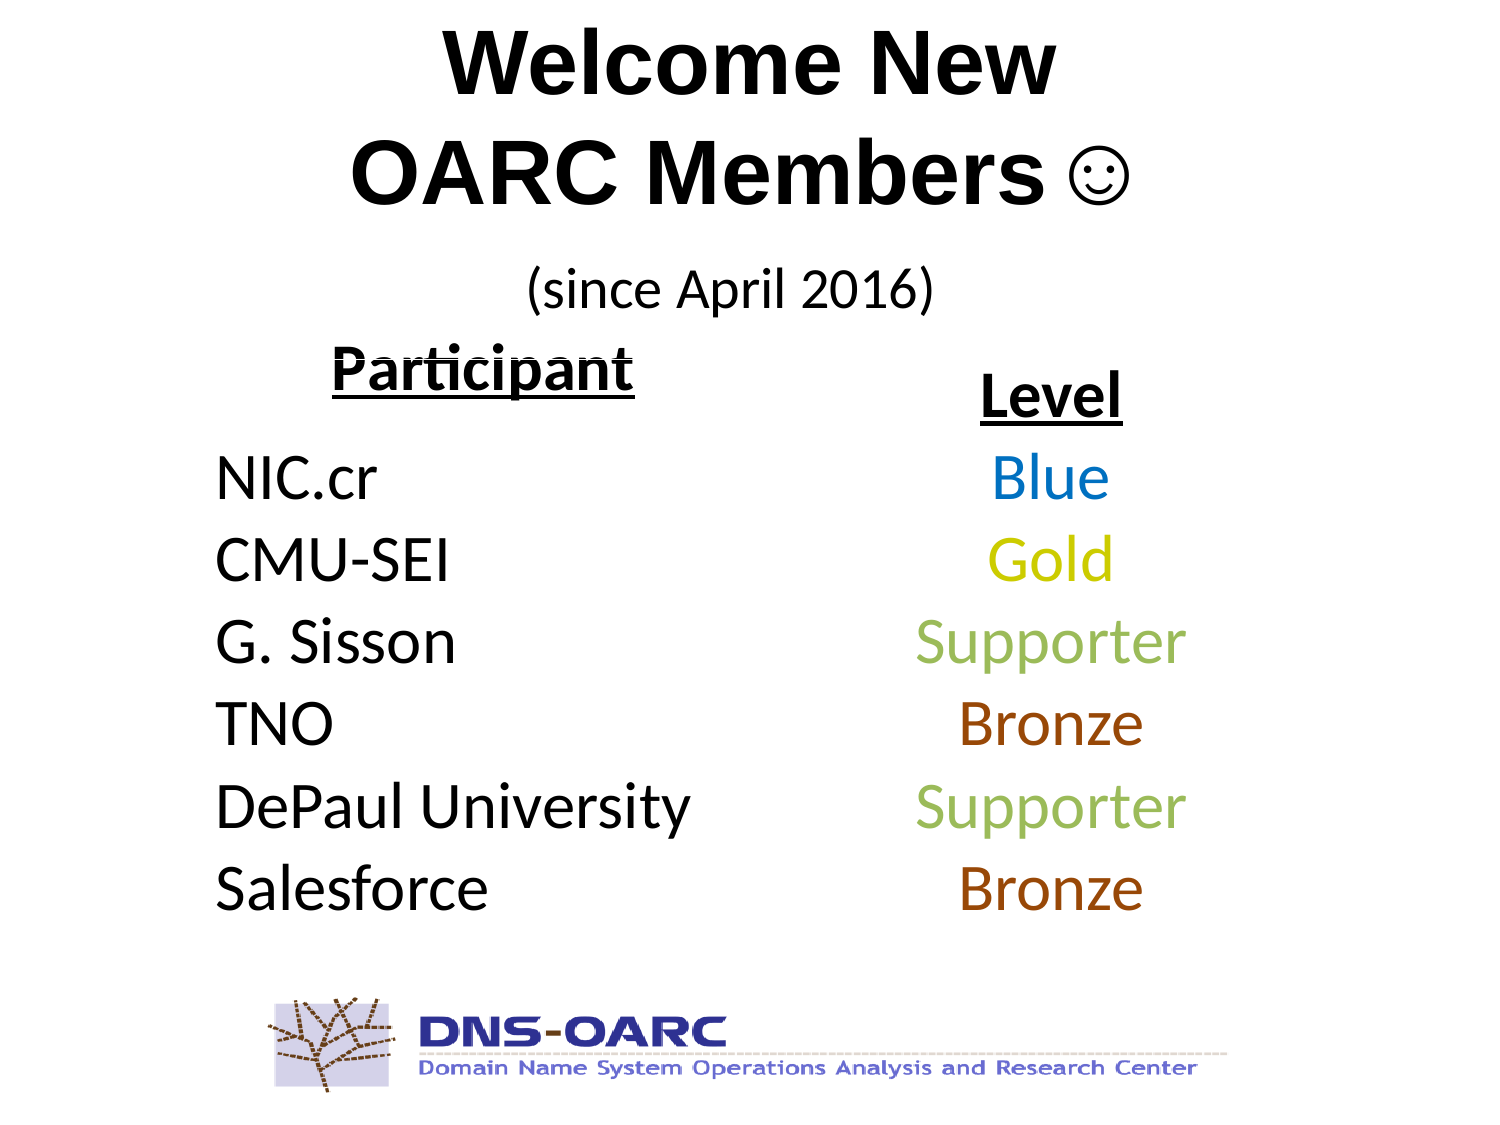

# Welcome New OARC Members☺ (since April 2016)
| Participant | Level |
| --- | --- |
| NIC.cr | Blue |
| CMU-SEI | Gold |
| G. Sisson | Supporter |
| TNO | Bronze |
| DePaul University | Supporter |
| Salesforce | Bronze |